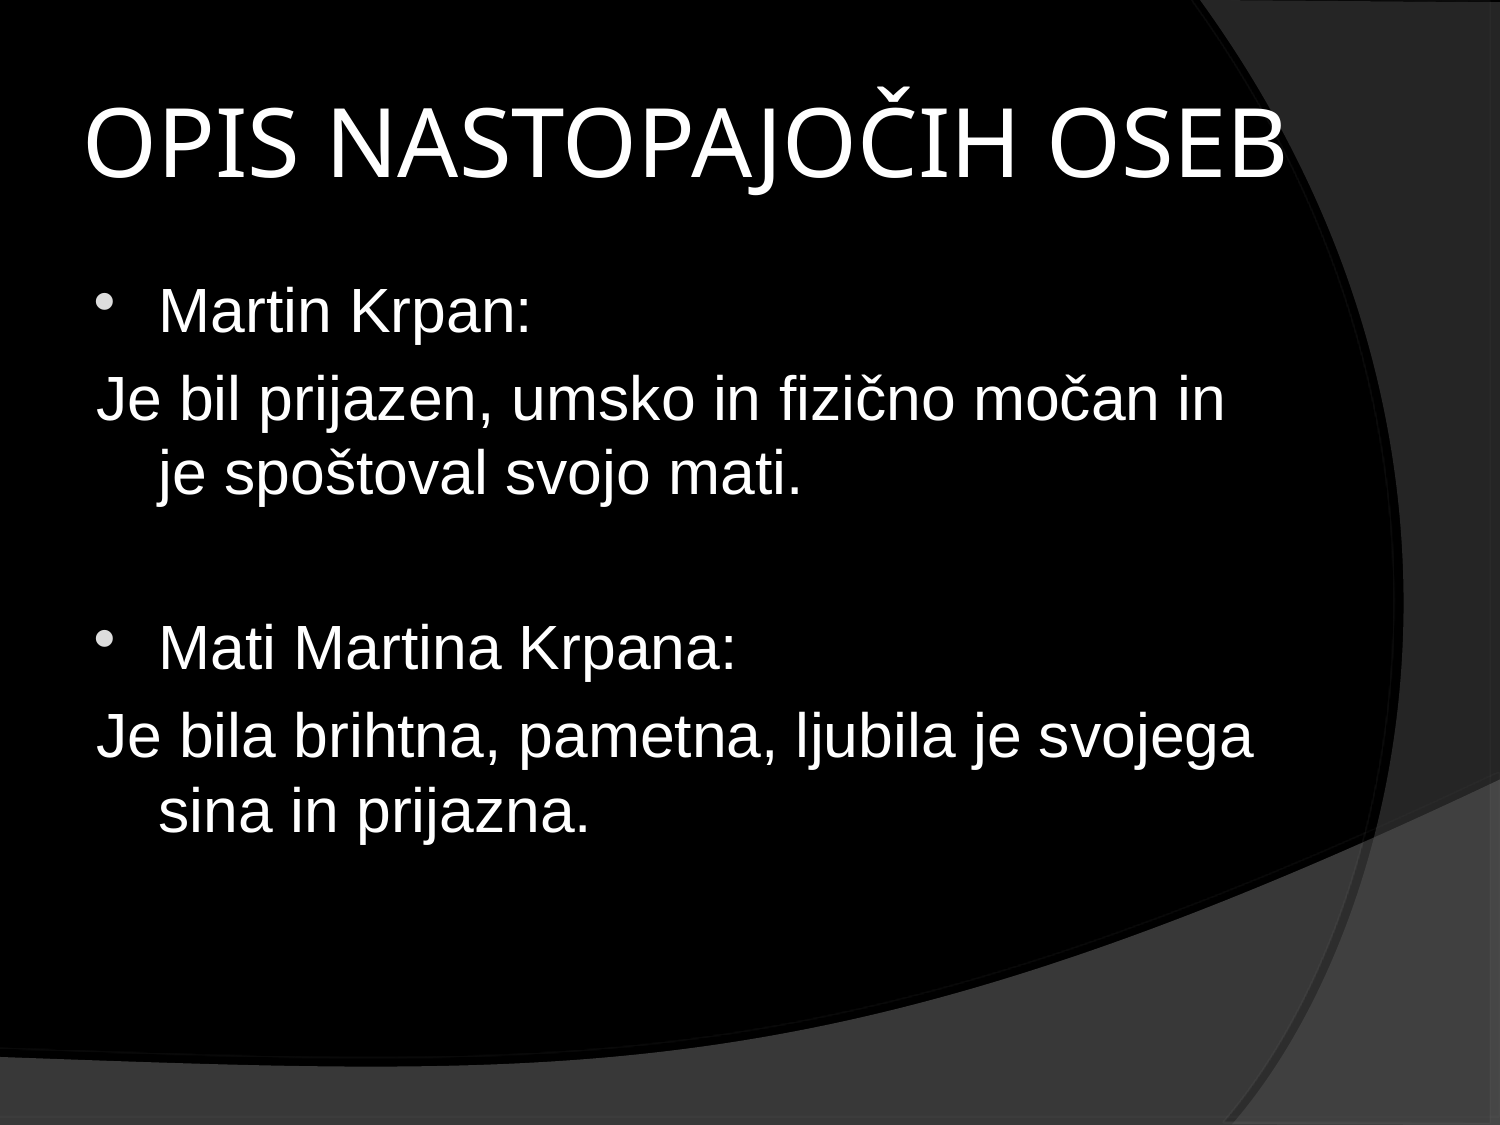

# OPIS NASTOPAJOČIH OSEB
Martin Krpan:
Je bil prijazen, umsko in fizično močan in je spoštoval svojo mati.
Mati Martina Krpana:
Je bila brihtna, pametna, ljubila je svojega sina in prijazna.